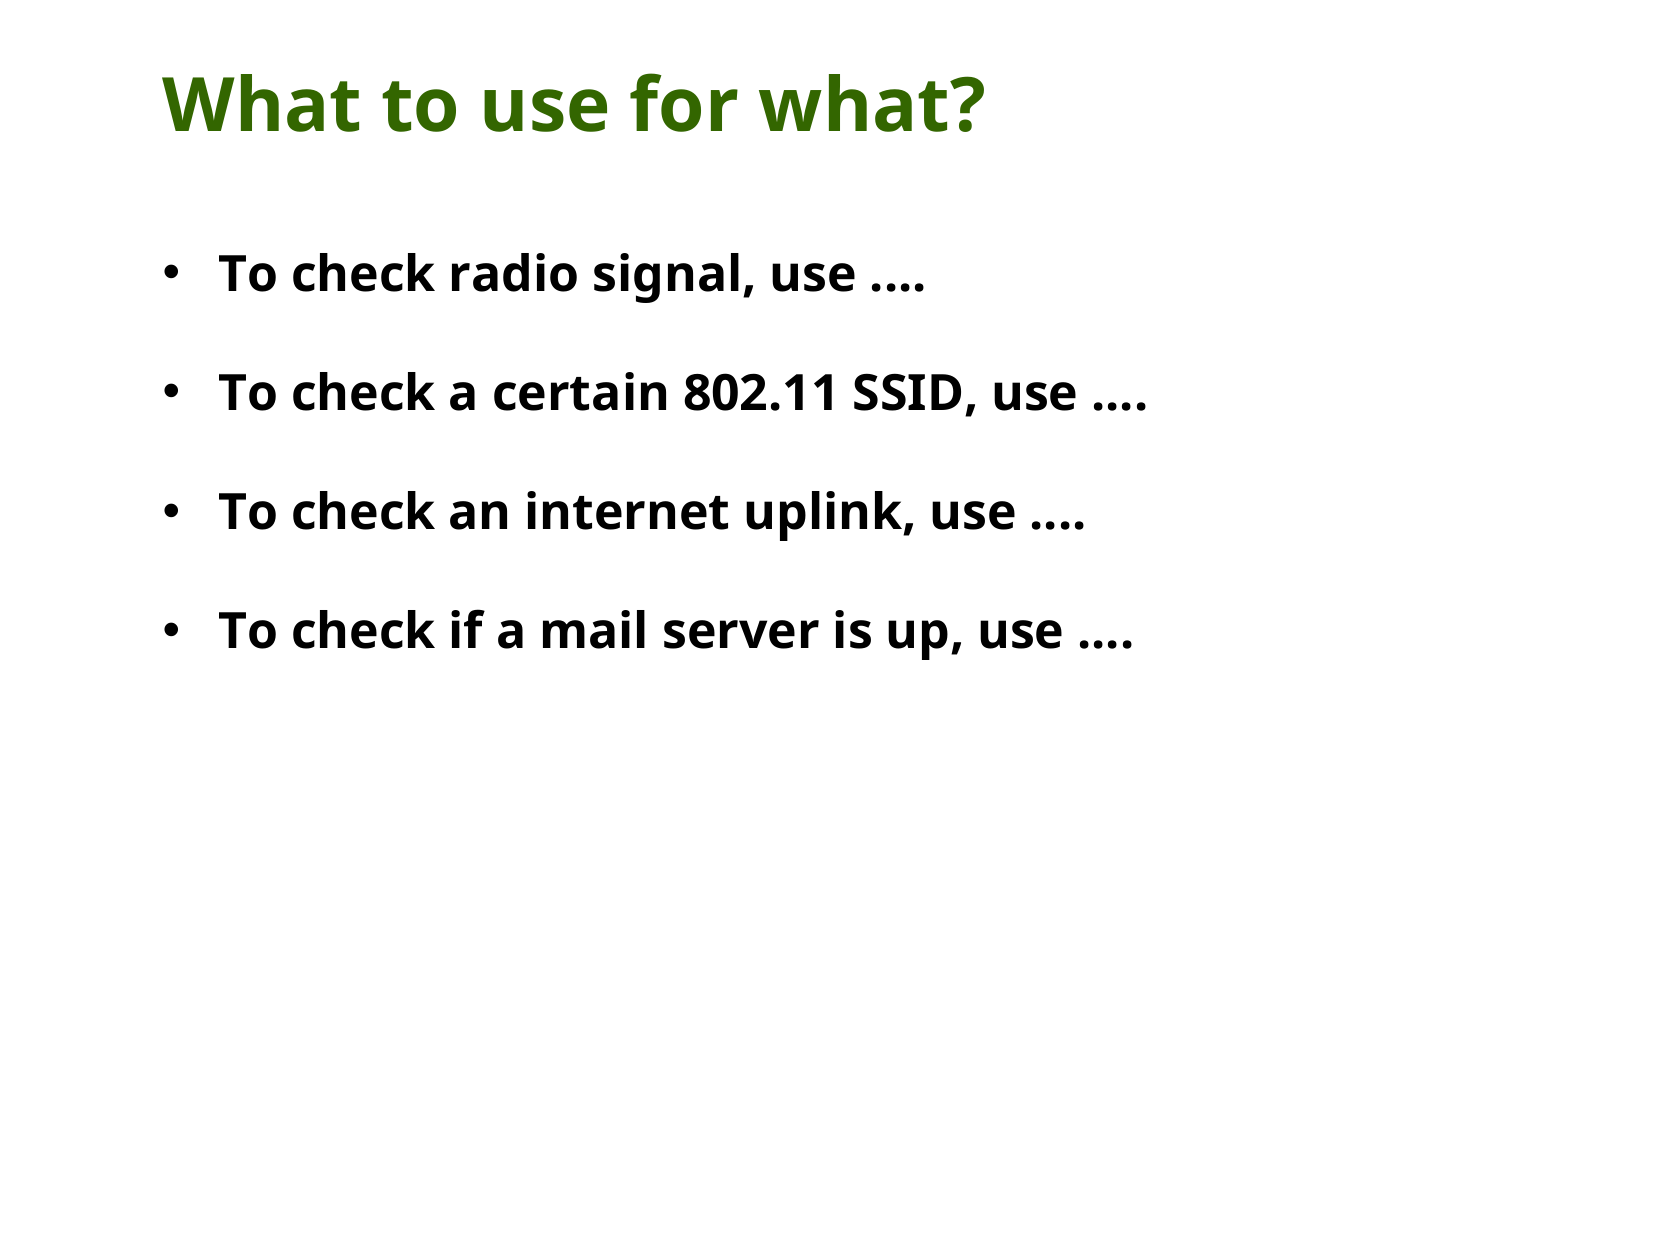

# What to use for what?
To check radio signal, use ....
To check a certain 802.11 SSID, use ....
To check an internet uplink, use ....
To check if a mail server is up, use ....